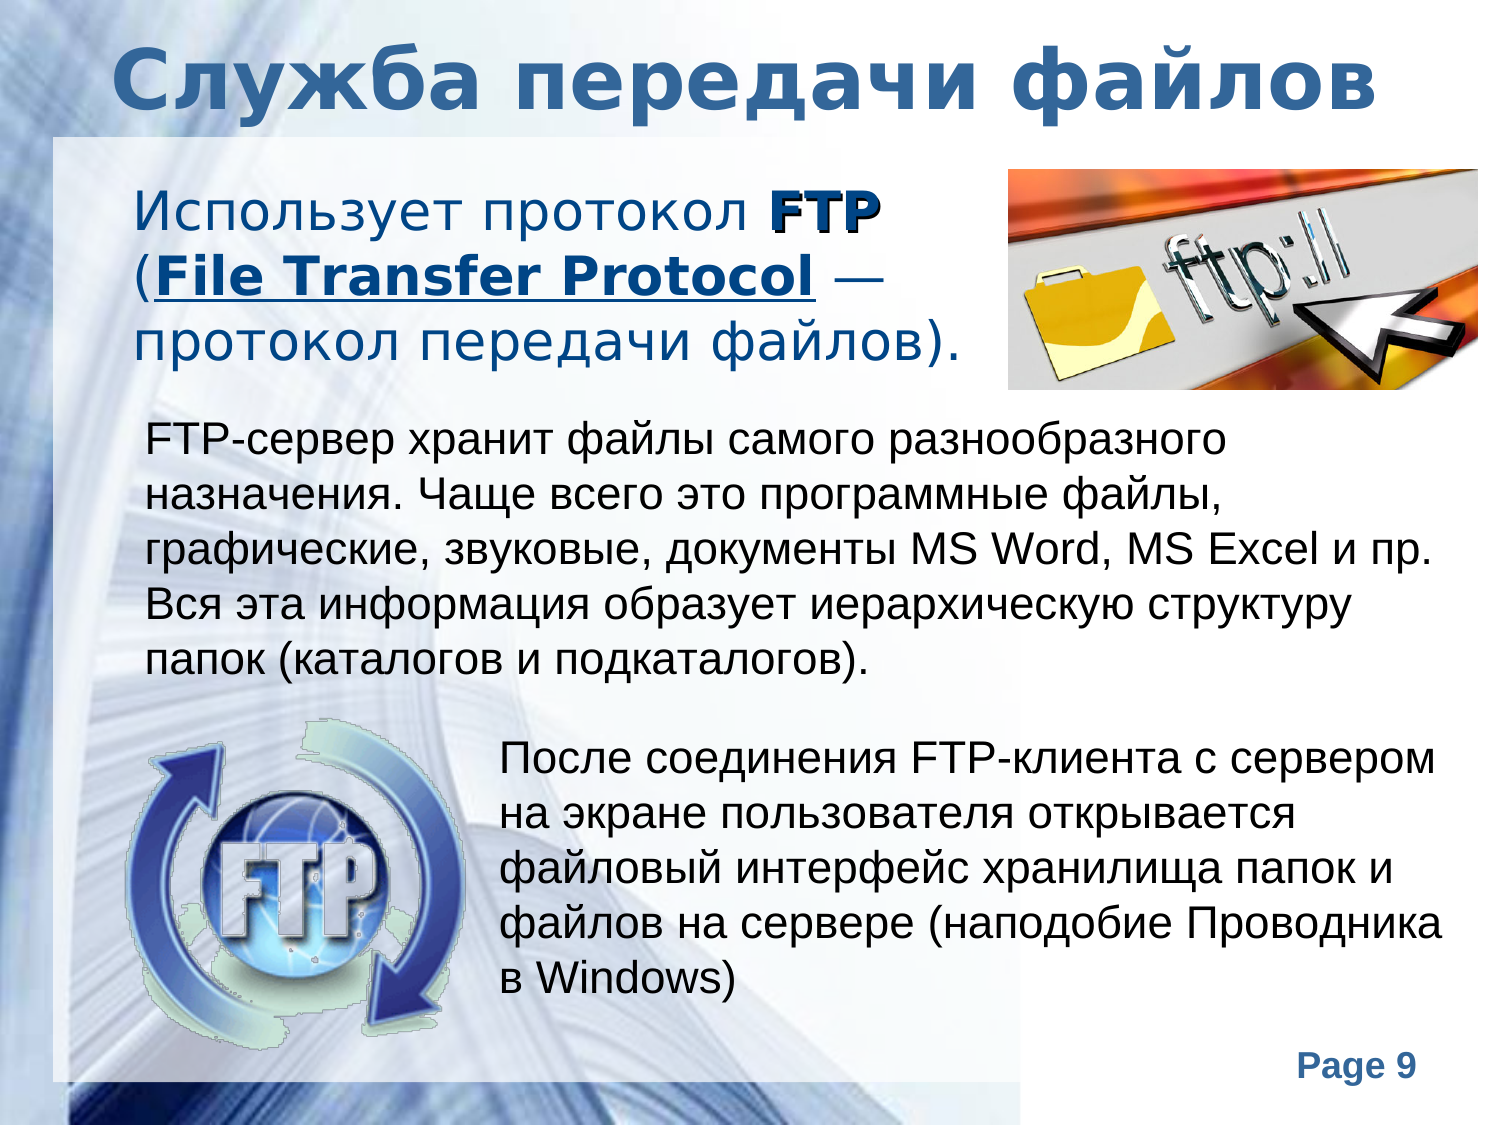

Служба передачи файлов
Использует протокол FTP (File Transfer Protocol — протокол передачи файлов).
FTP-сервер хранит файлы самого разнообразного назначения. Чаще всего это программные файлы, графические, звуковые, документы MS Word, MS Excel и пр. Вся эта информация образует иерархическую структуру папок (каталогов и подкаталогов).
После соединения FTP-клиента с сервером на экране пользователя открывается файловый интерфейс хранилища папок и файлов на сервере (наподобие Проводника в Windows)